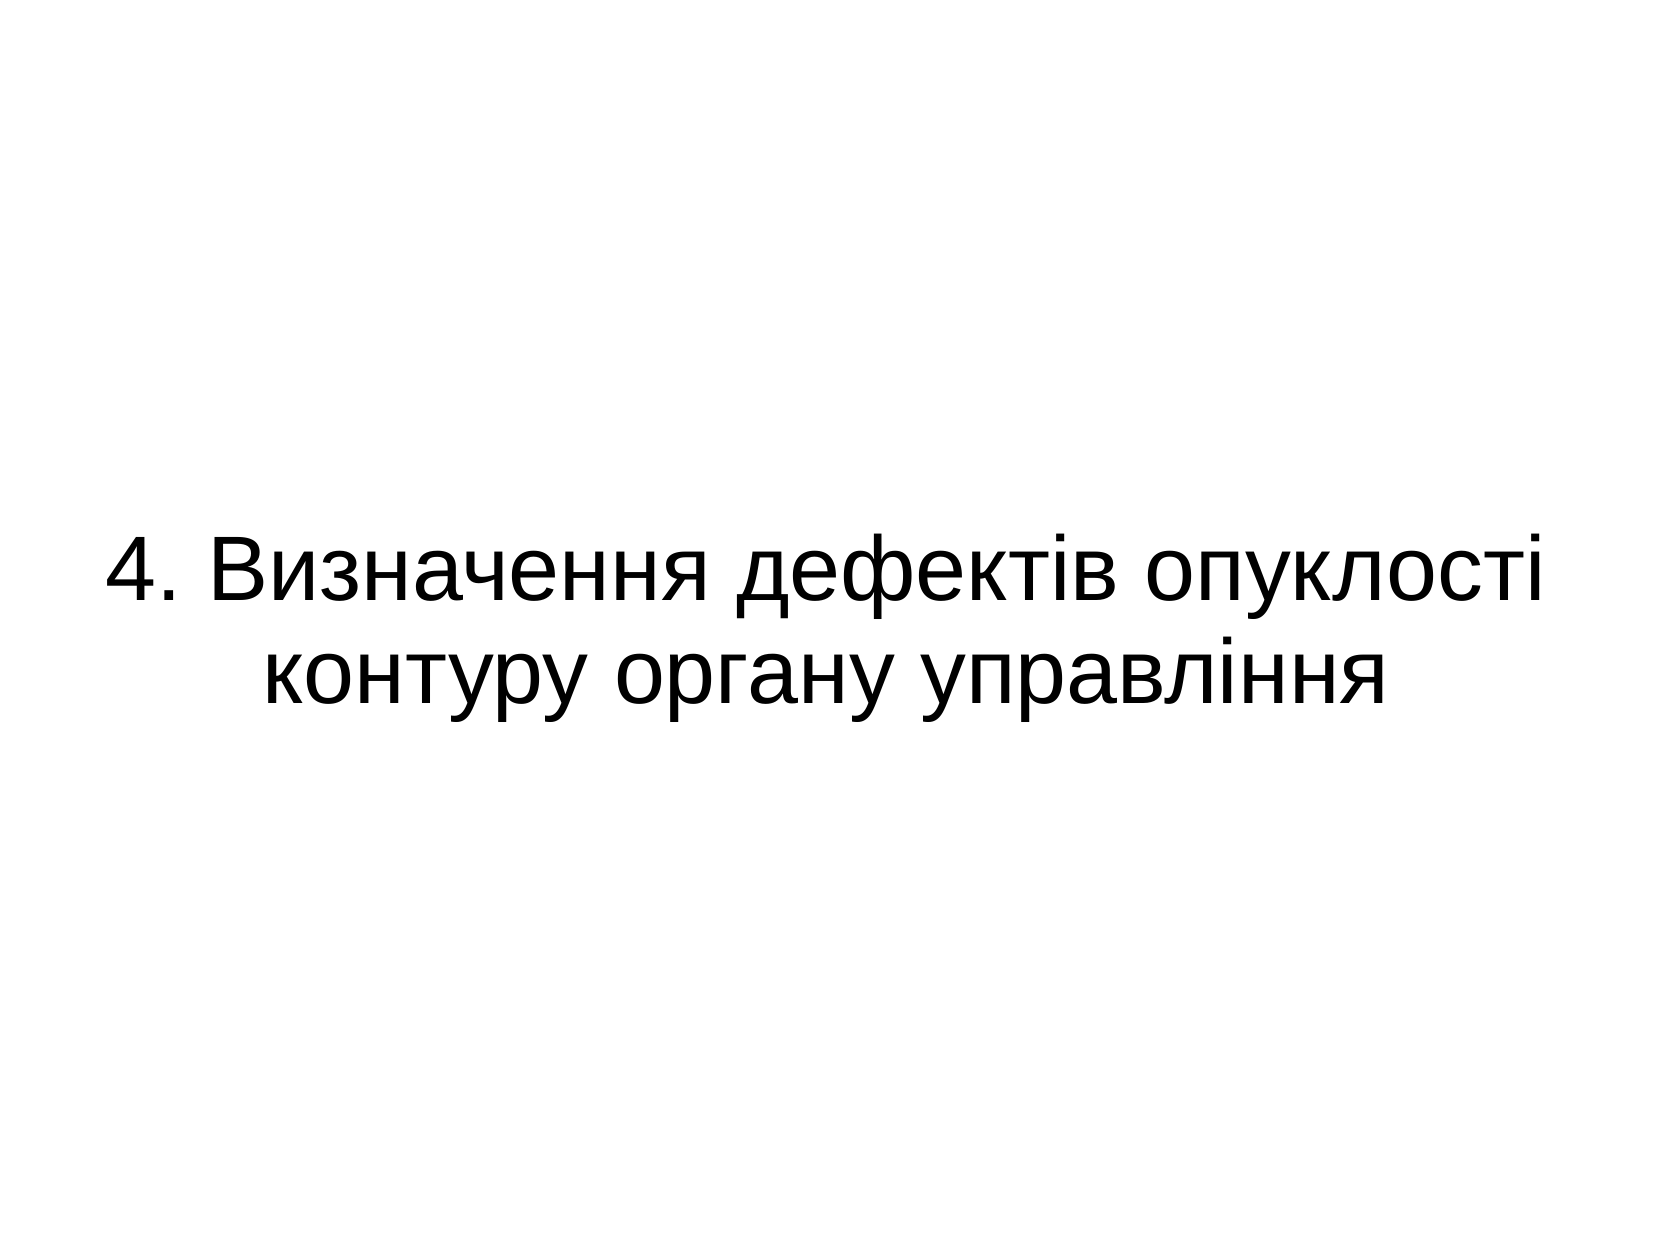

# 4. Визначення дефектів опуклості контуру органу управління